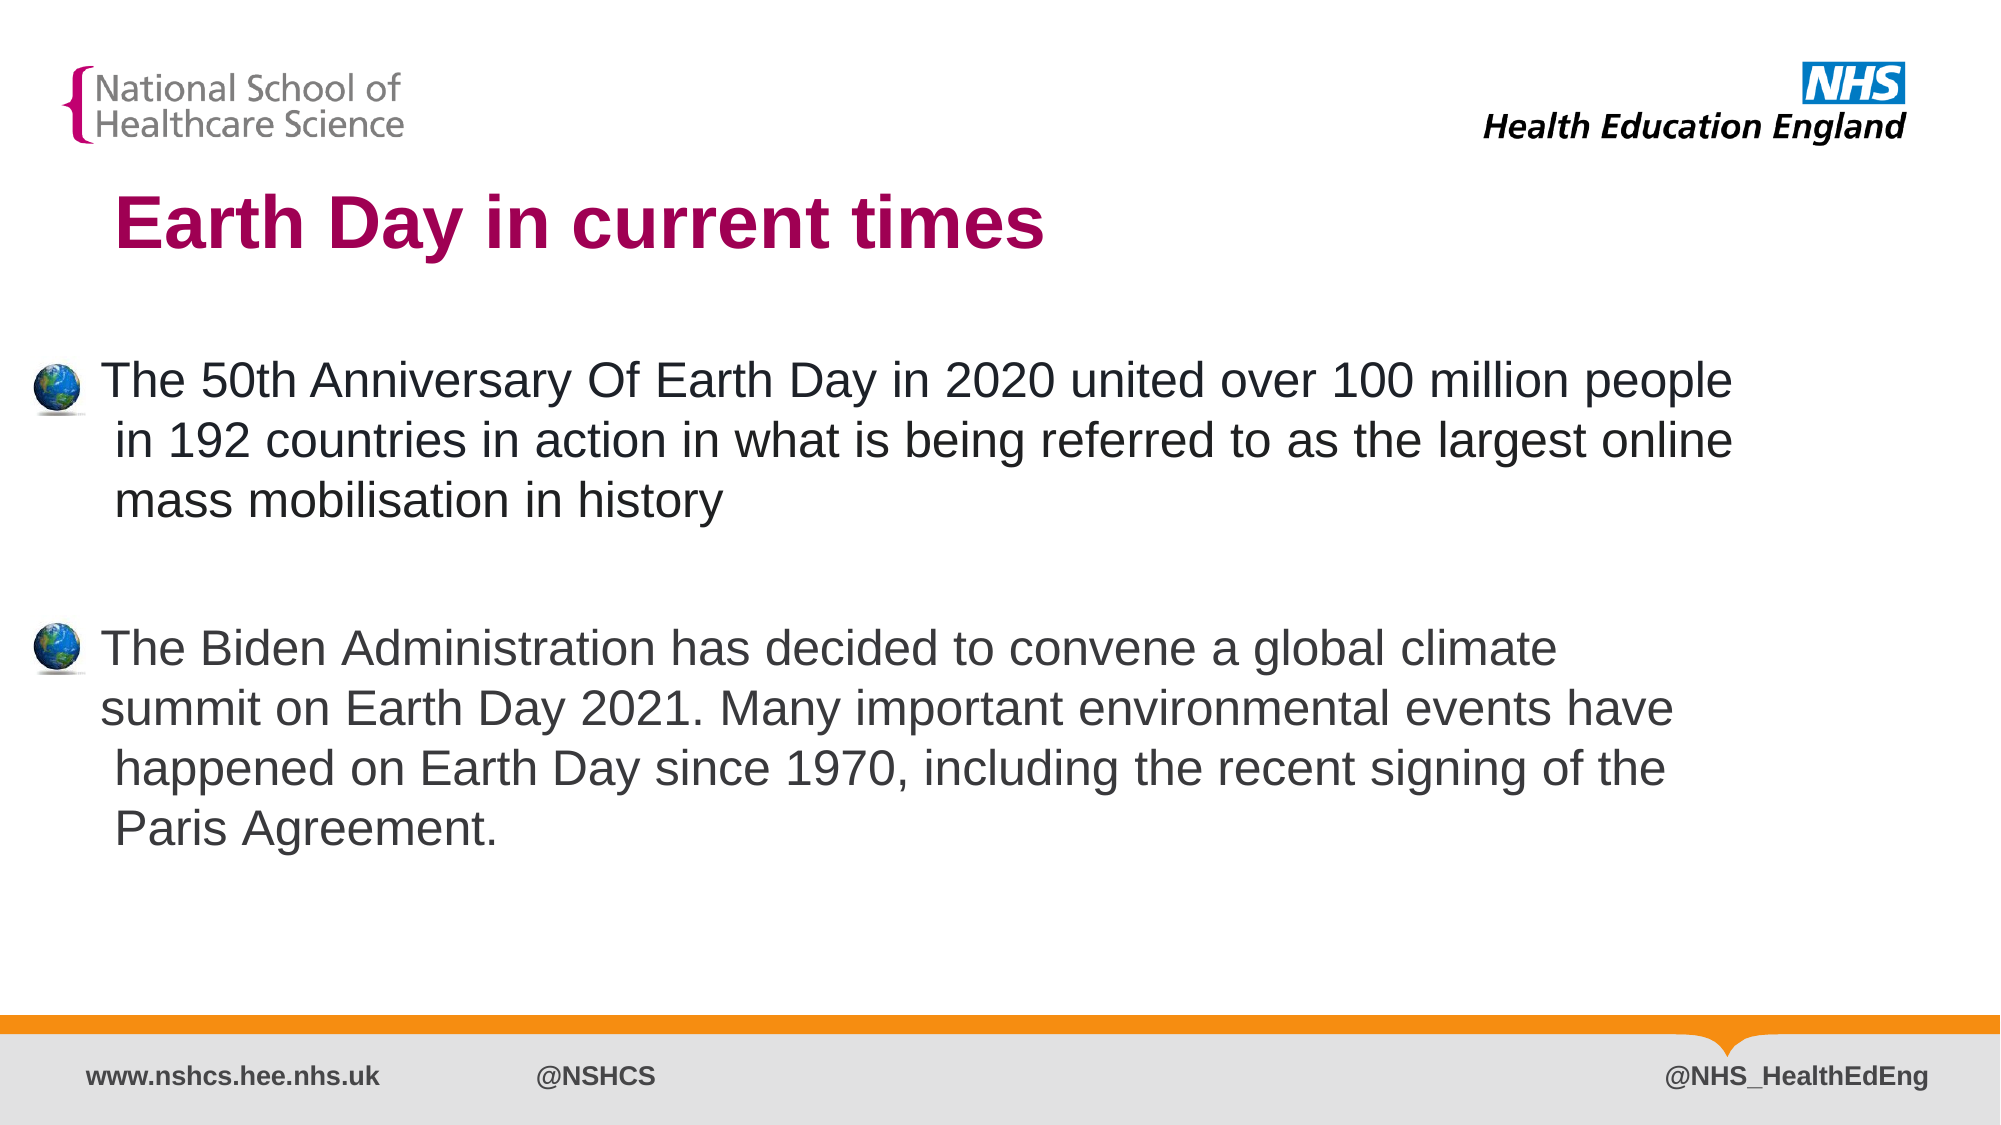

# Earth Day in current times
The 50th Anniversary Of Earth Day in 2020 united over 100 million people in 192 countries in action in what is being referred to as the largest online mass mobilisation in history
The Biden Administration has decided to convene a global climate summit on Earth Day 2021. Many important environmental events have happened on Earth Day since 1970, including the recent signing of the Paris Agreement.
www.nshcs.hee.nhs.uk
@NSHCS
@NHS_HealthEdEng